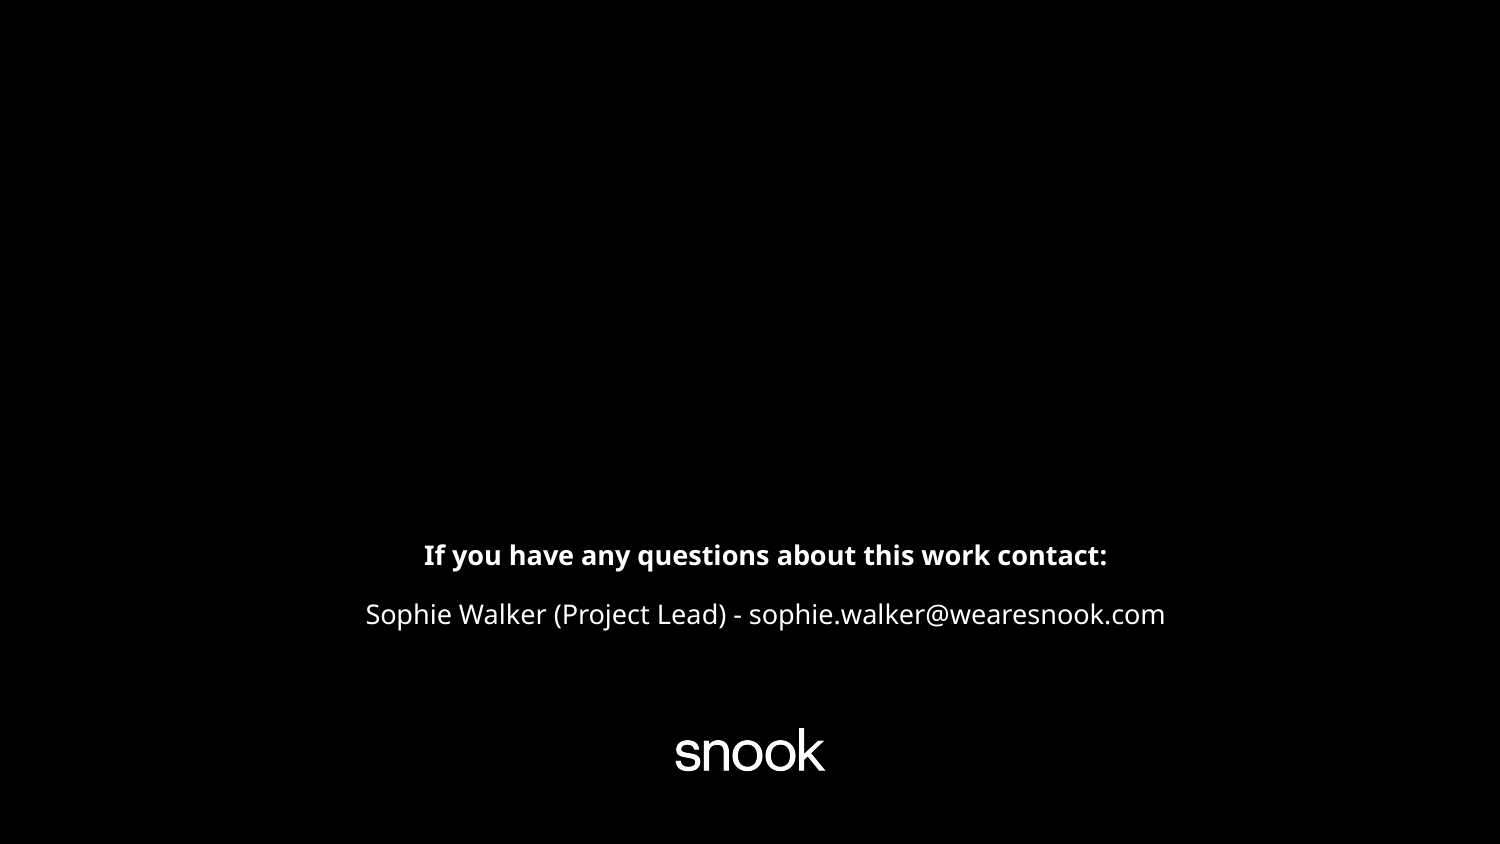

If you have any questions about this work contact:
Sophie Walker (Project Lead) - sophie.walker@wearesnook.com